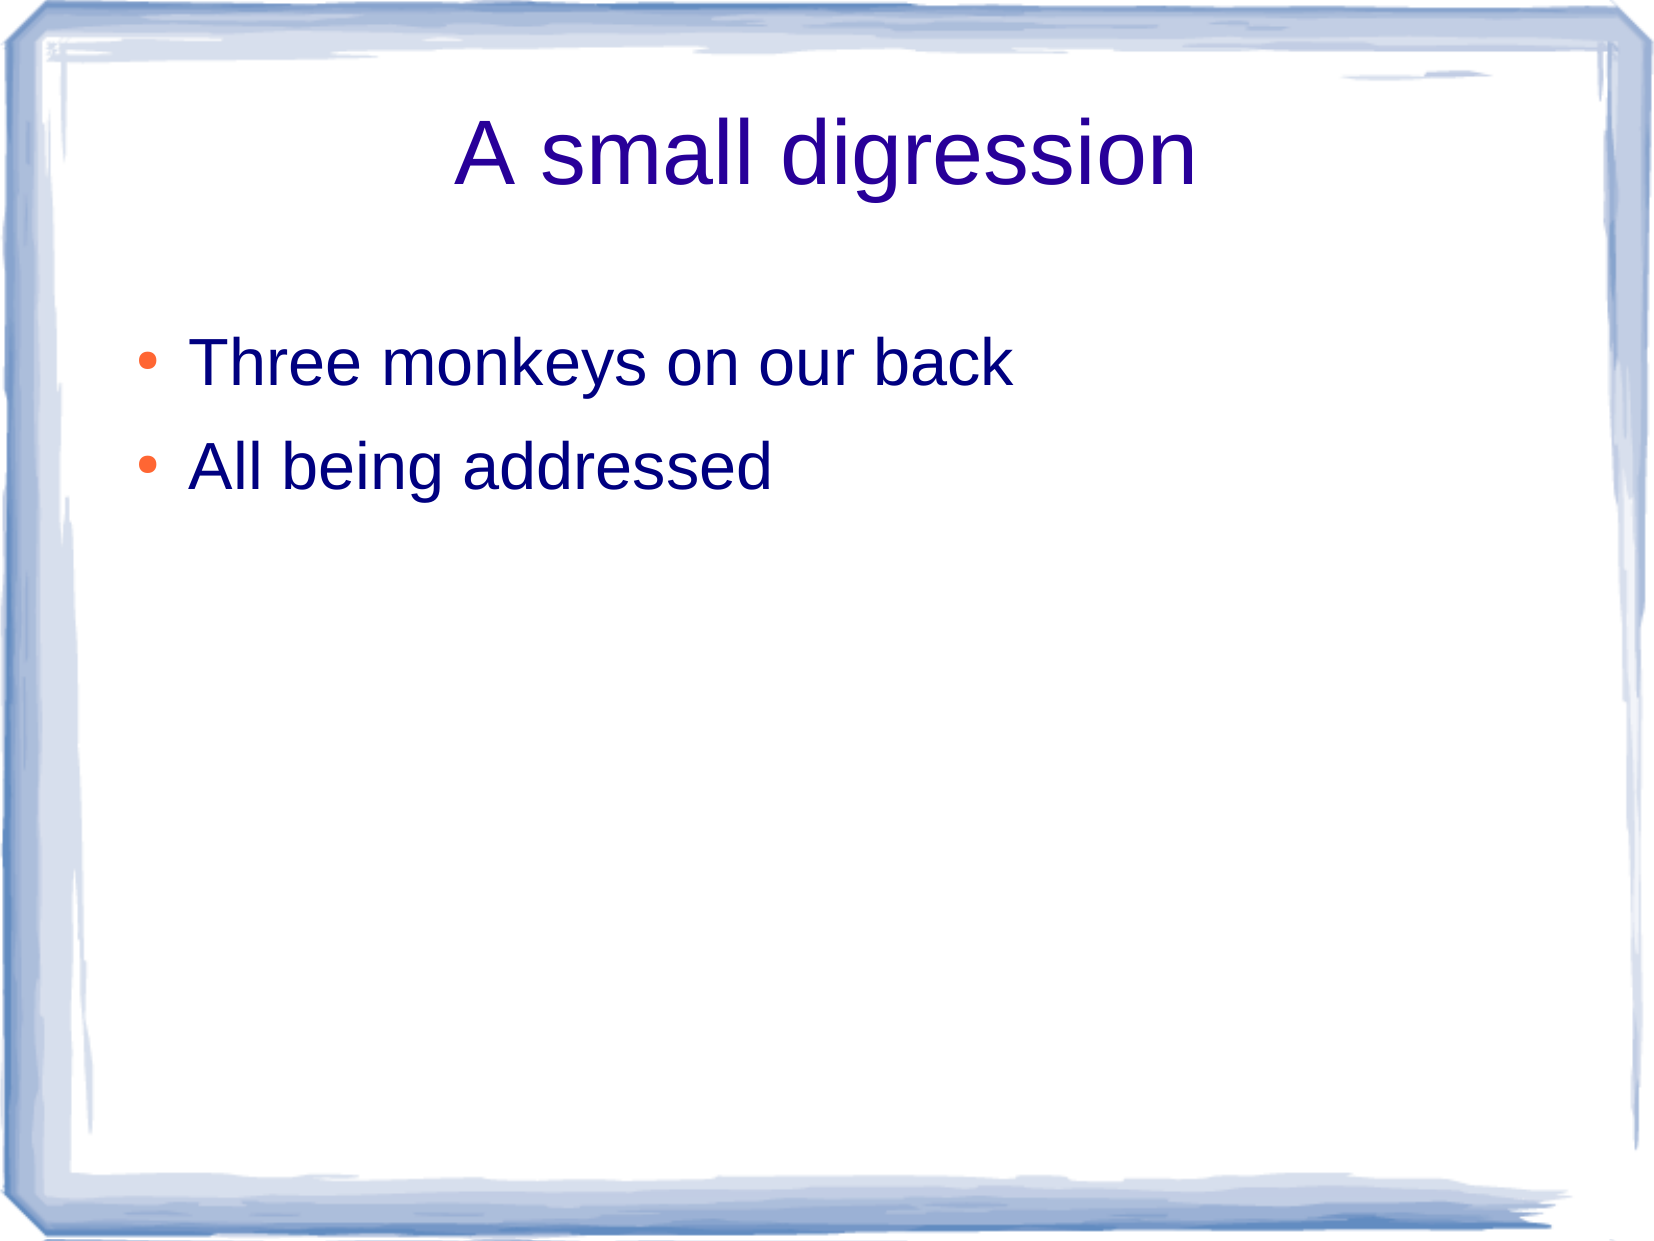

# A small digression
Three monkeys on our back
All being addressed